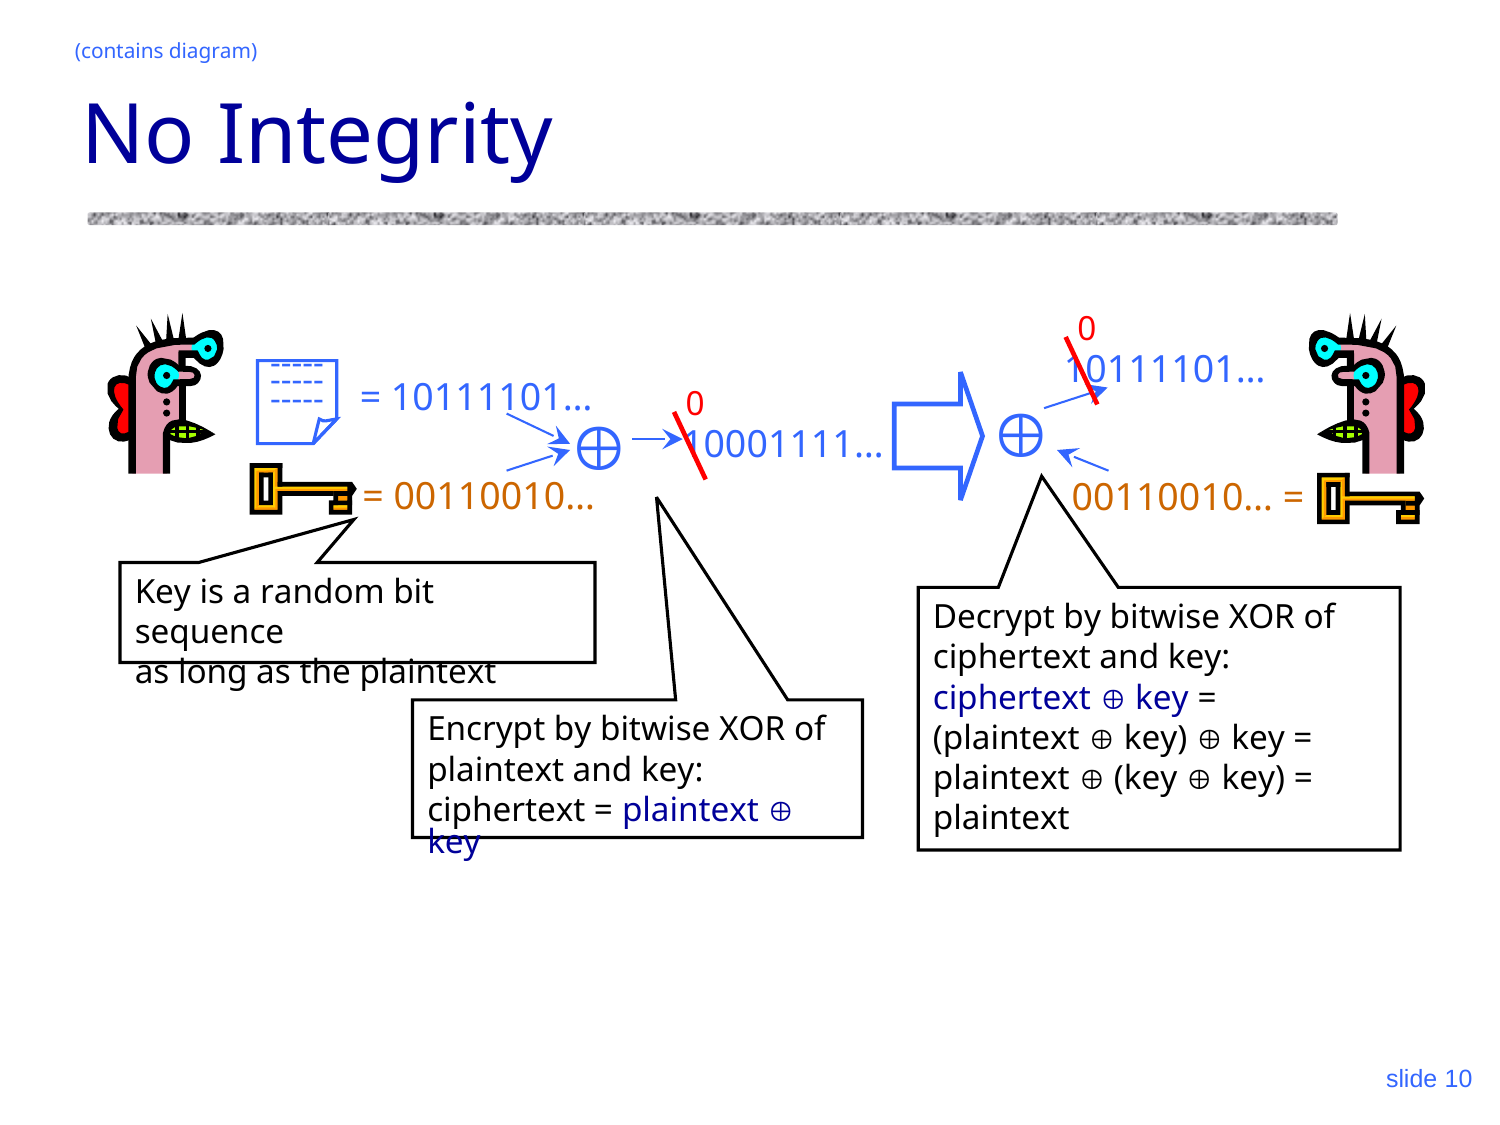

(contains diagram)
# No Integrity
0
 10111101…
-----
-----
-----
= 10111101…
0
 
 
 10001111…
= 00110010…
00110010… =
Key is a random bit sequence
as long as the plaintext
Decrypt by bitwise XOR of
ciphertext and key:
ciphertext  key =
(plaintext  key)  key =
plaintext  (key  key) =
plaintext
Encrypt by bitwise XOR of
plaintext and key:
ciphertext = plaintext  key
slide